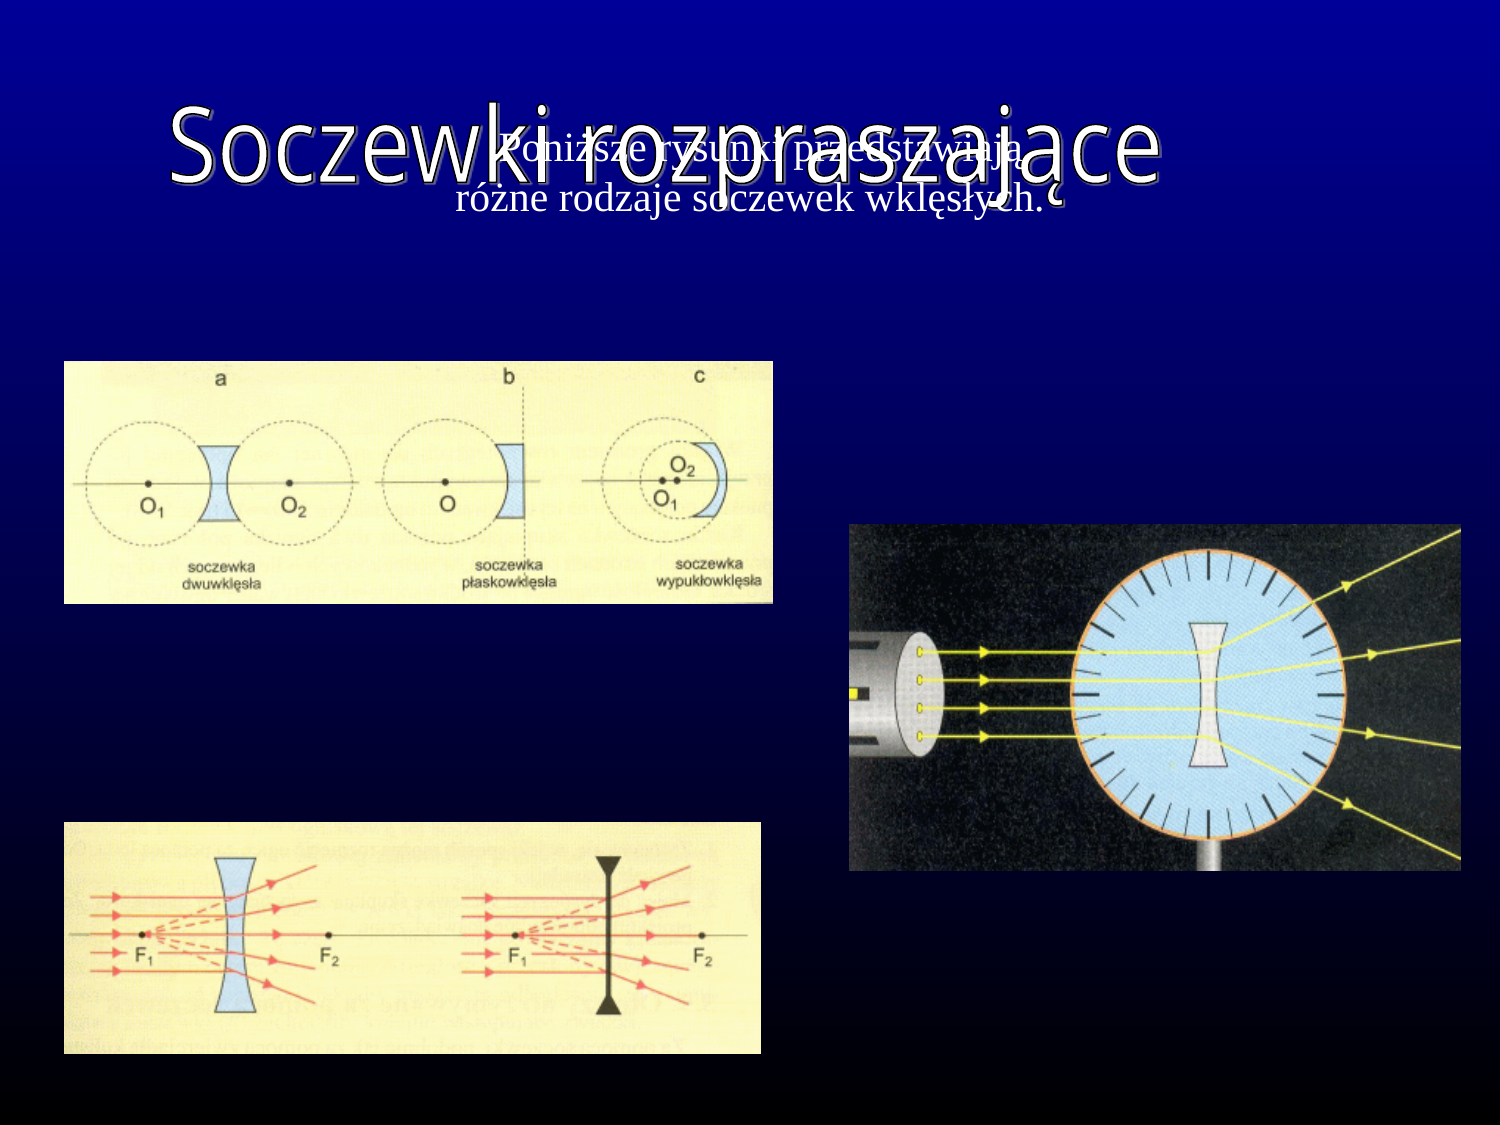

Soczewki rozpraszające
  Poniższe rysunki przedstawiają różne rodzaje soczewek wklęsłych.